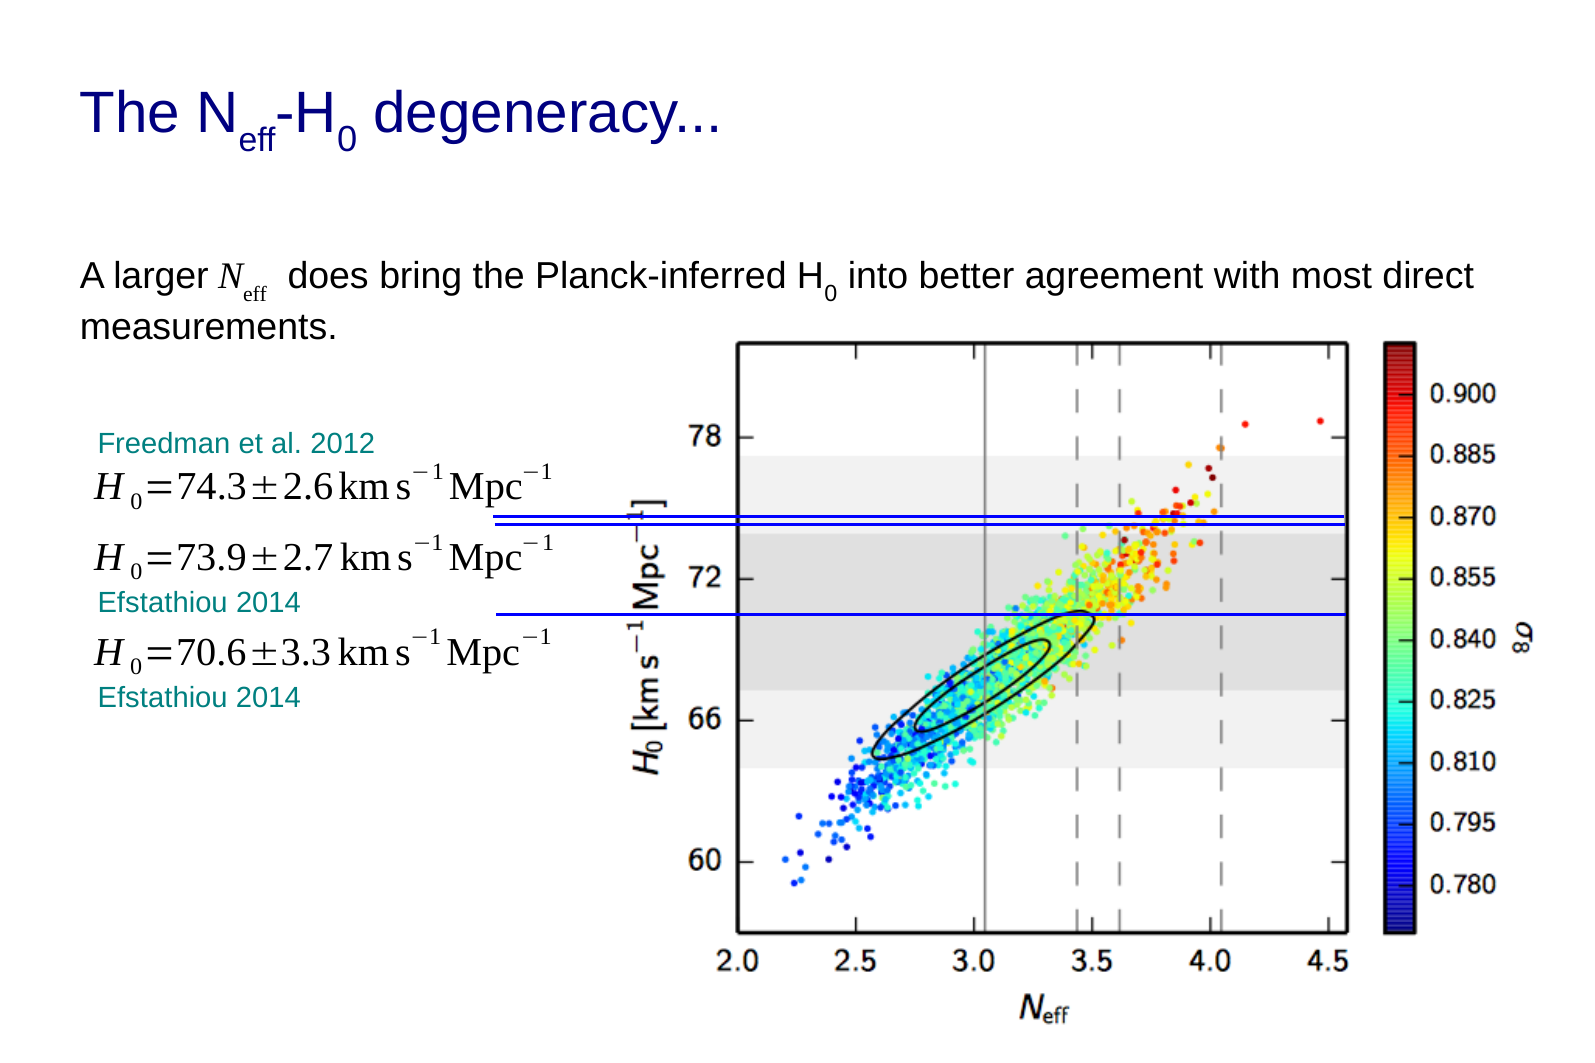

# The Neff-H0 degeneracy...
A larger Neff does bring the Planck-inferred H0 into better agreement with most direct measurements.
Freedman et al. 2012
Efstathiou 2014
Efstathiou 2014